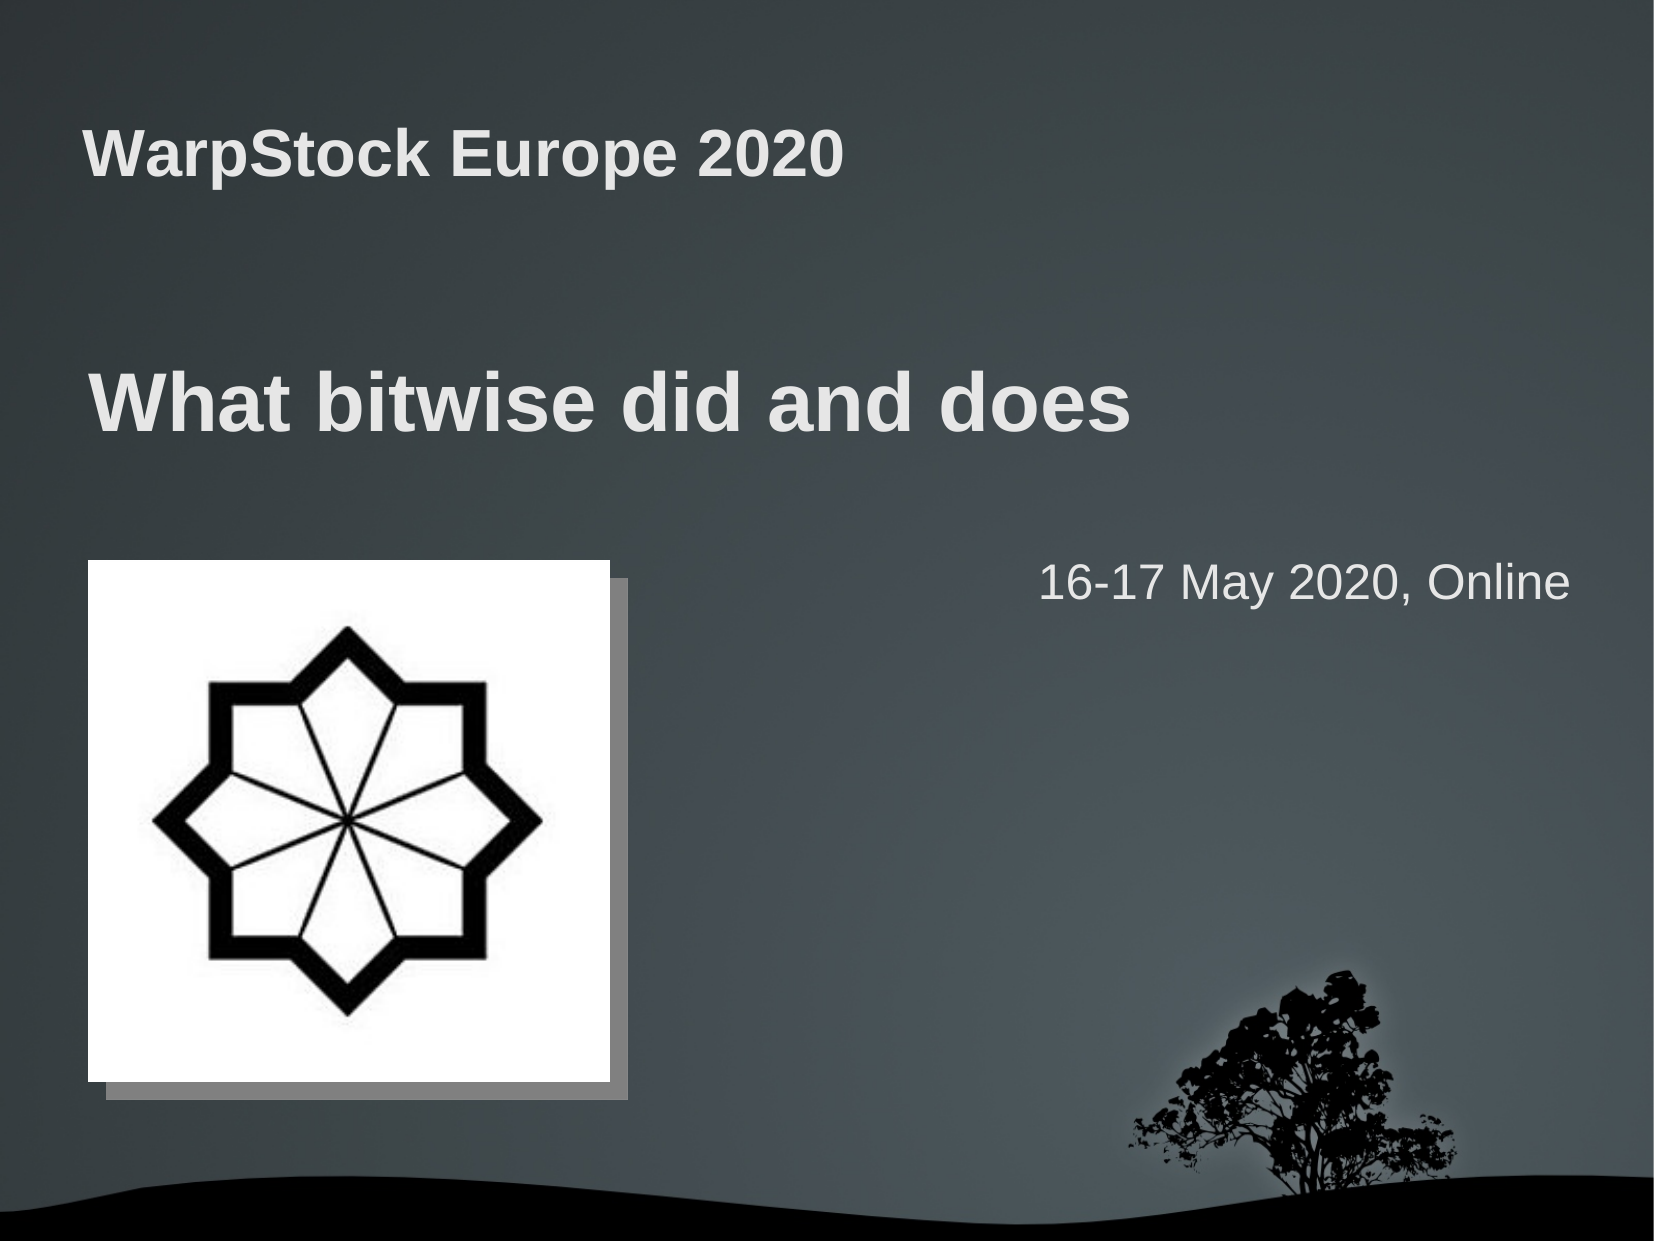

# WarpStock Europe 2020
What bitwise did and does
16-17 May 2020, Online